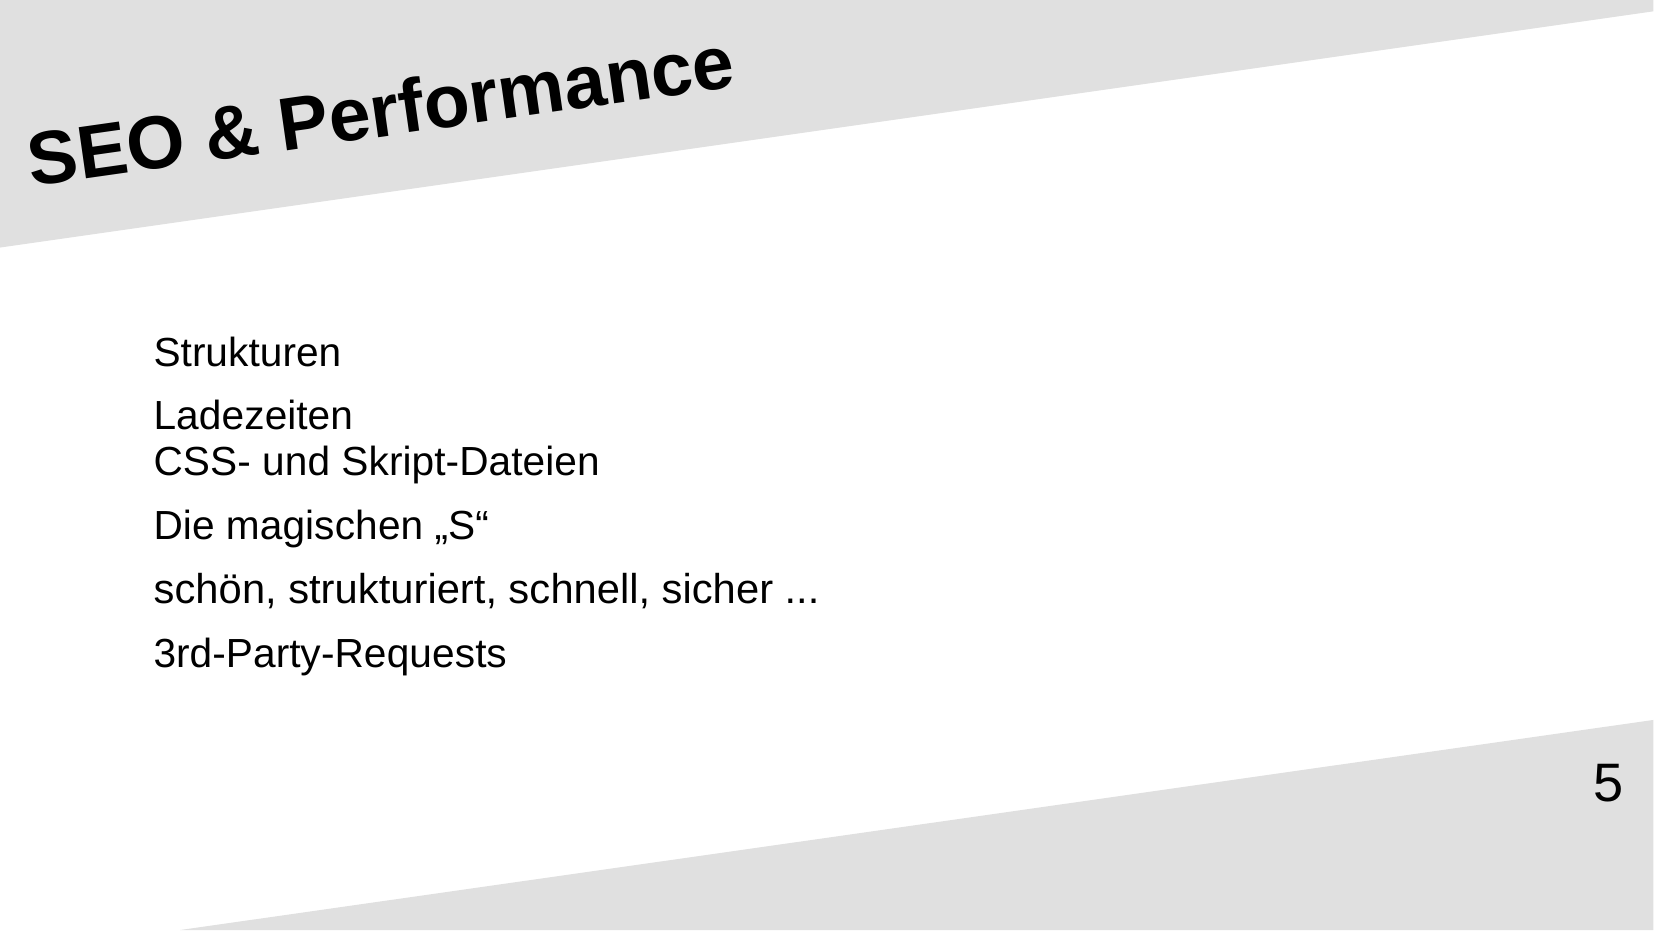

# SEO & Performance
Strukturen
Ladezeiten
CSS- und Skript-Dateien
Die magischen „S“
schön, strukturiert, schnell, sicher ...
3rd-Party-Requests
5